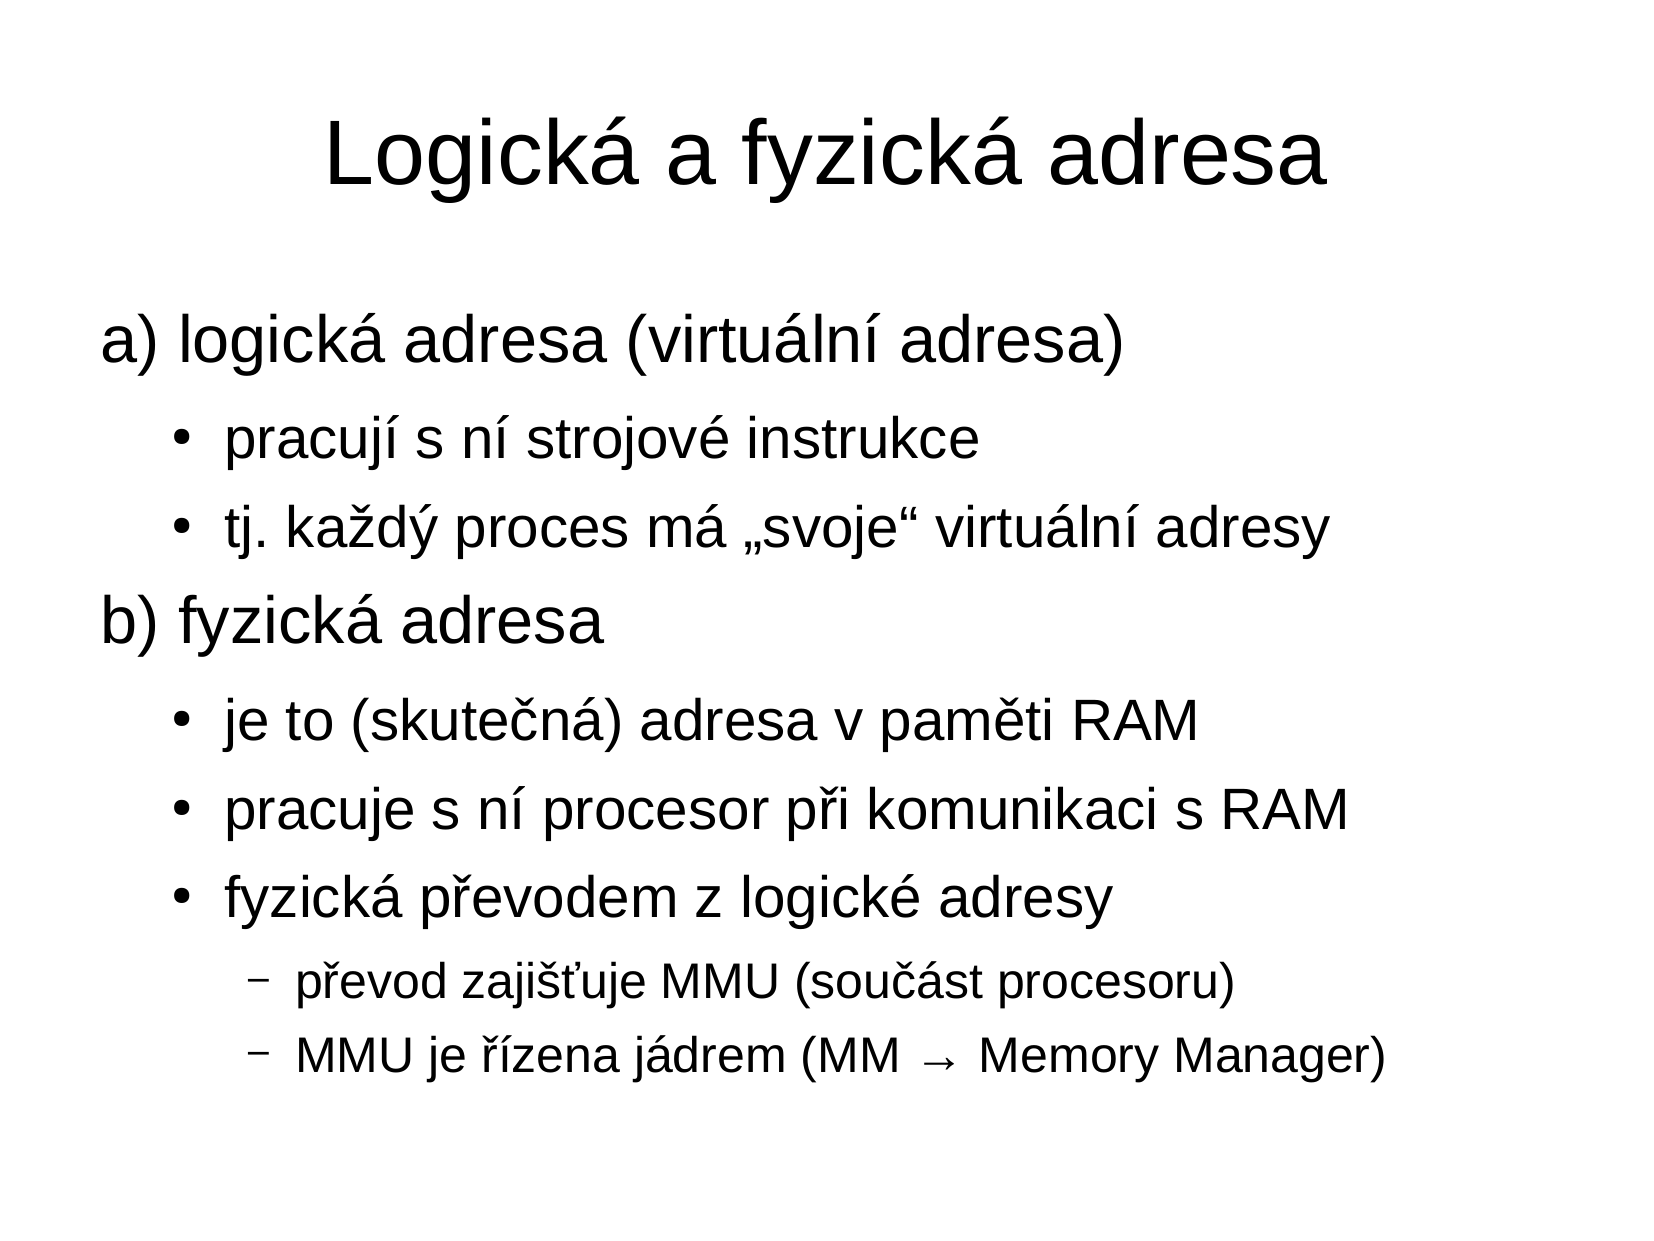

# Logická a fyzická adresa
 logická adresa (virtuální adresa)
pracují s ní strojové instrukce
tj. každý proces má „svoje“ virtuální adresy
 fyzická adresa
je to (skutečná) adresa v paměti RAM
pracuje s ní procesor při komunikaci s RAM
fyzická převodem z logické adresy
převod zajišťuje MMU (součást procesoru)
MMU je řízena jádrem (MM → Memory Manager)